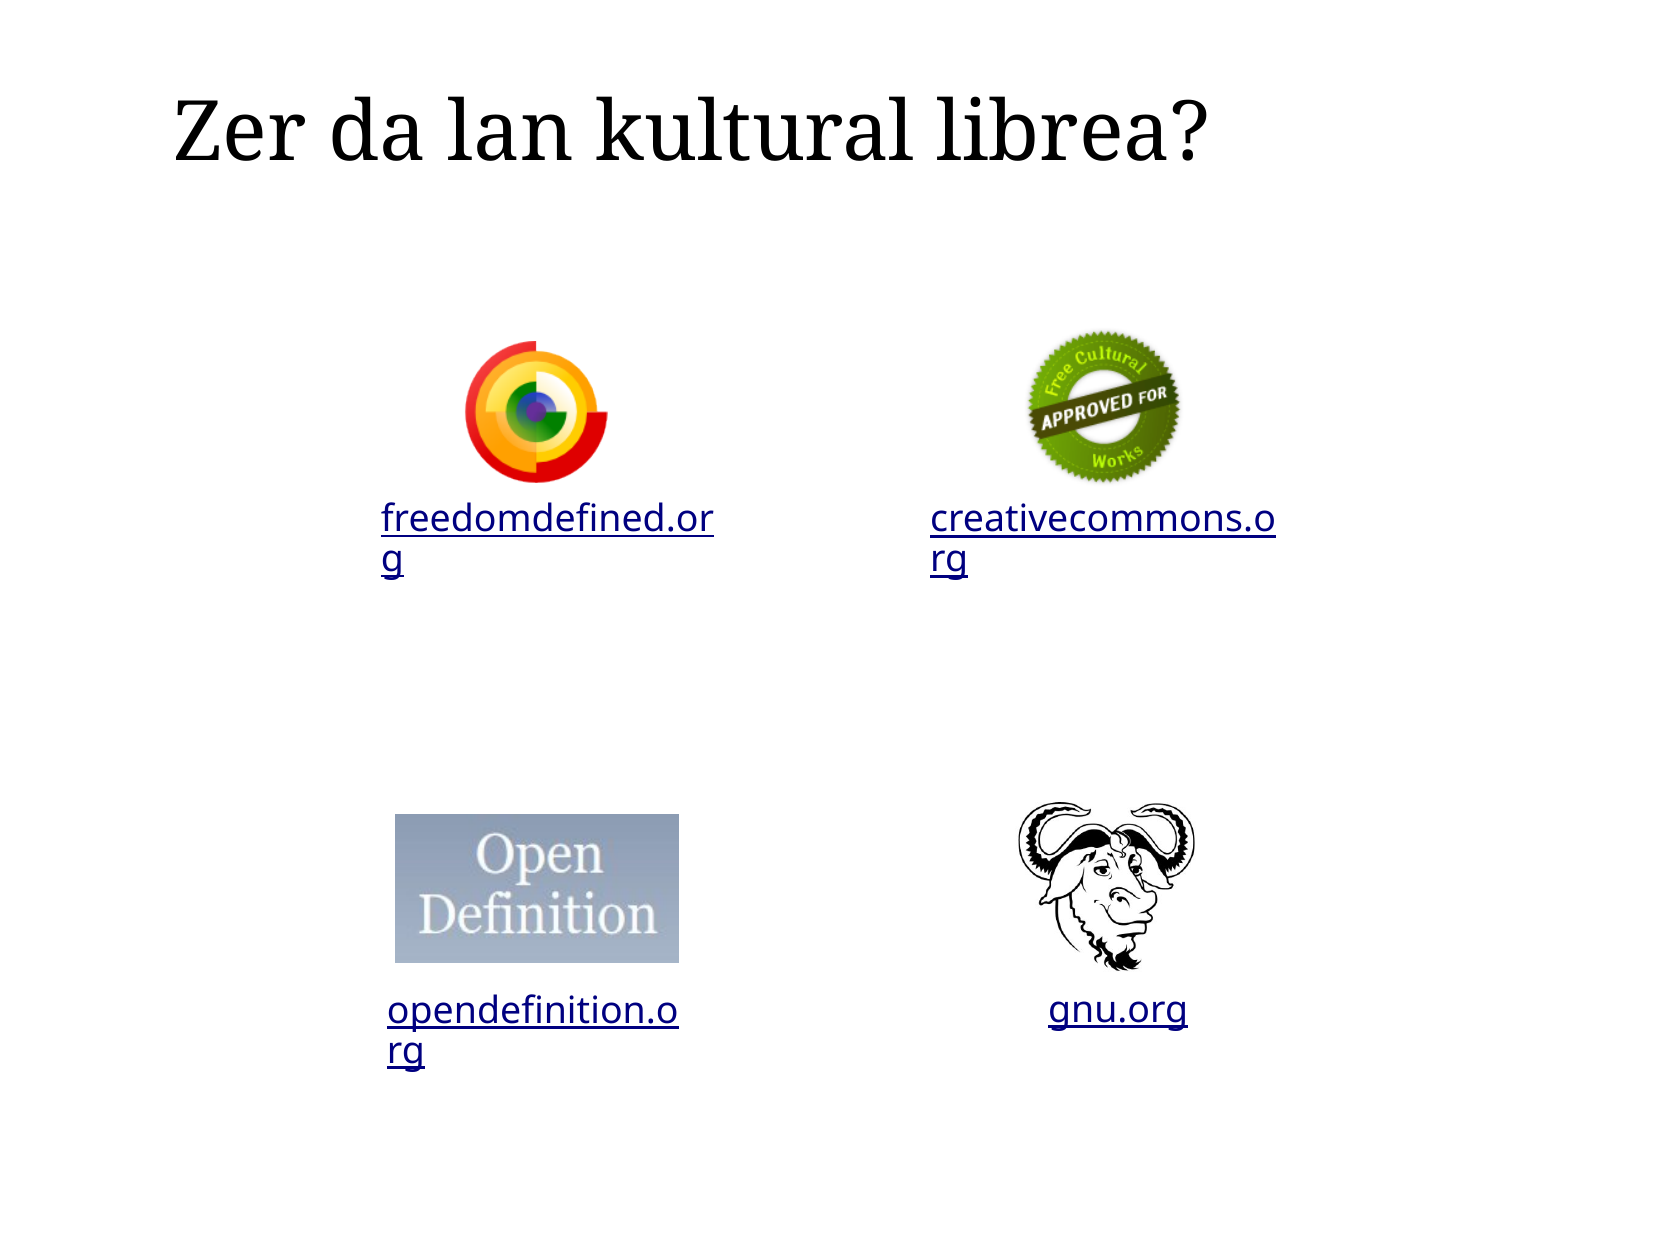

Zer da lan kultural librea?
freedomdefined.org
creativecommons.org
gnu.org
opendefinition.org